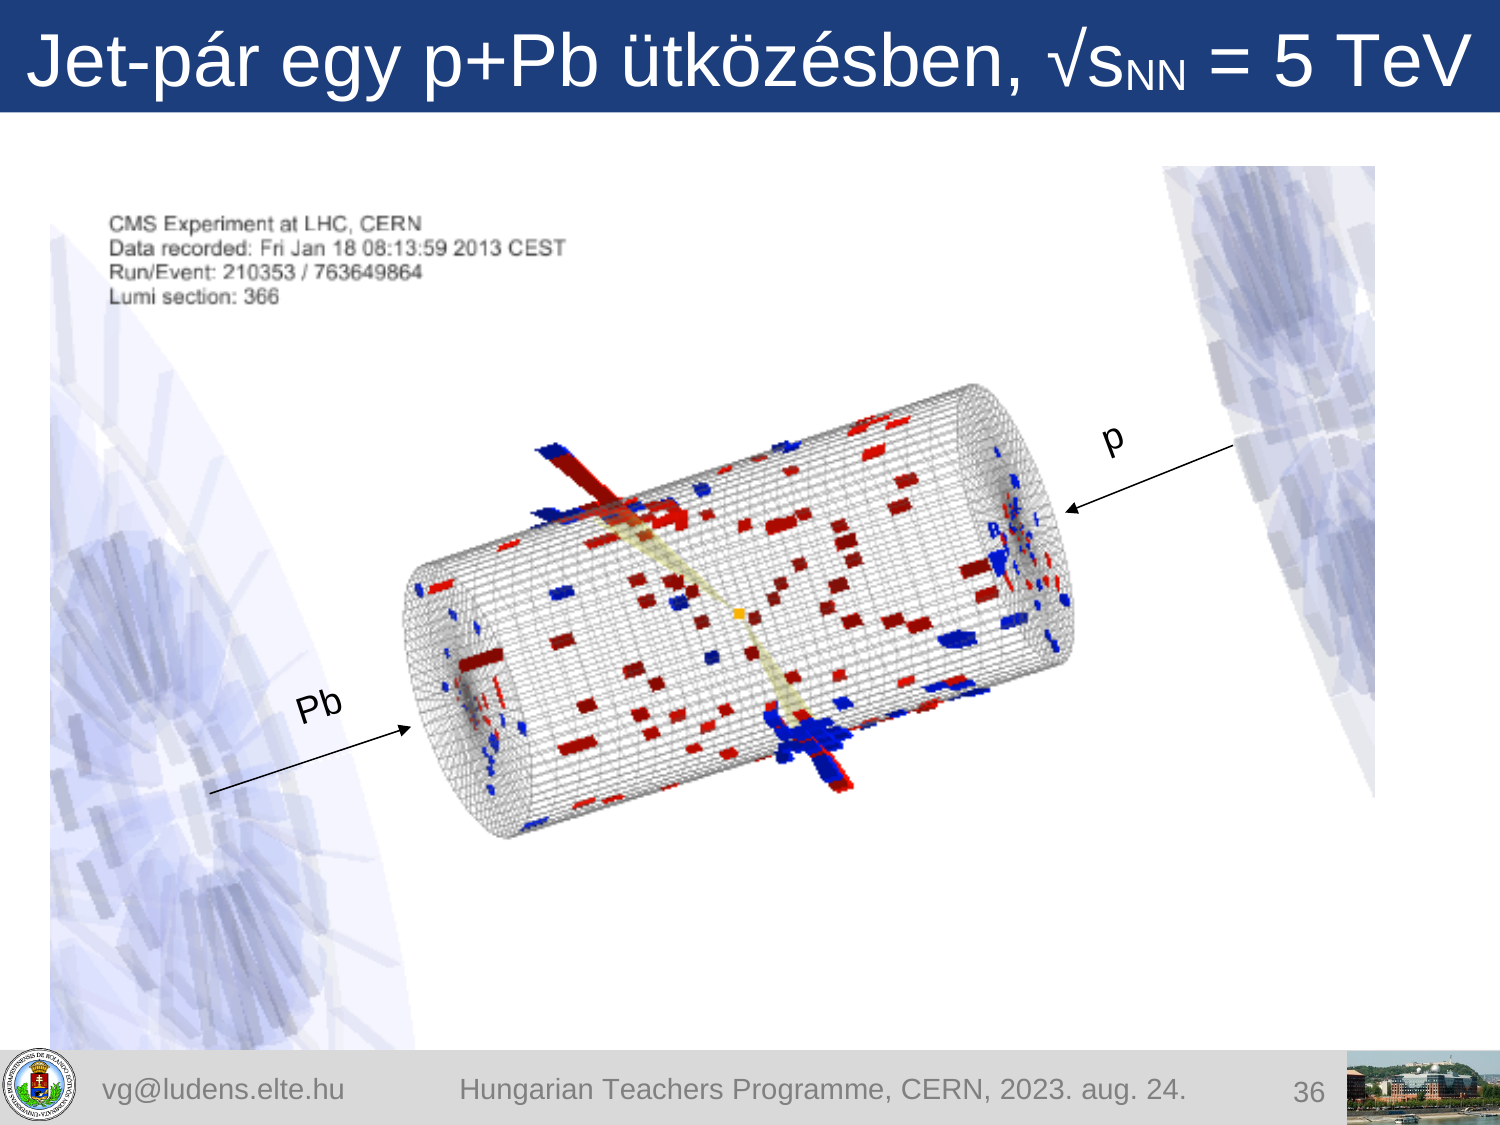

# Jet-pár egy p+Pb ütközésben, √sNN = 5 TeV
p
Pb
36